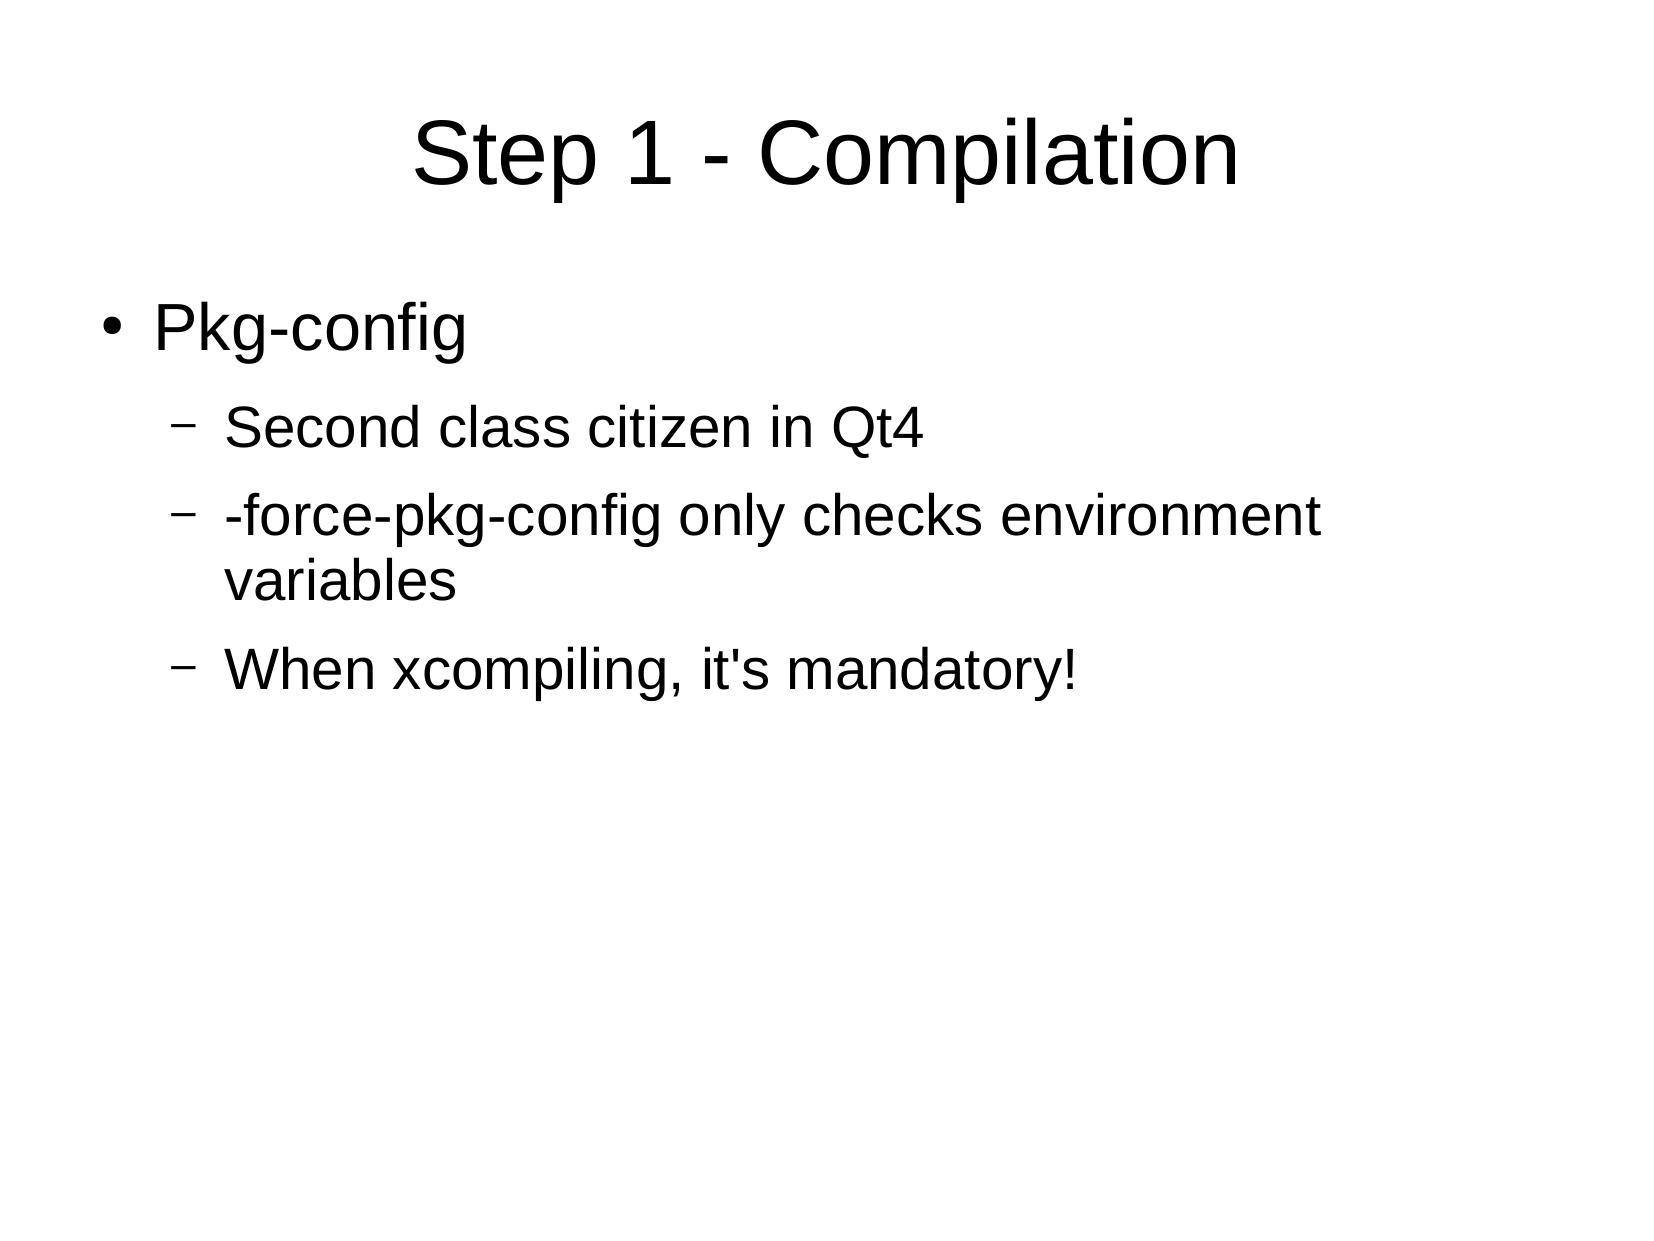

# Step 1 - Compilation
Pkg-config
Second class citizen in Qt4
-force-pkg-config only checks environment variables
When xcompiling, it's mandatory!